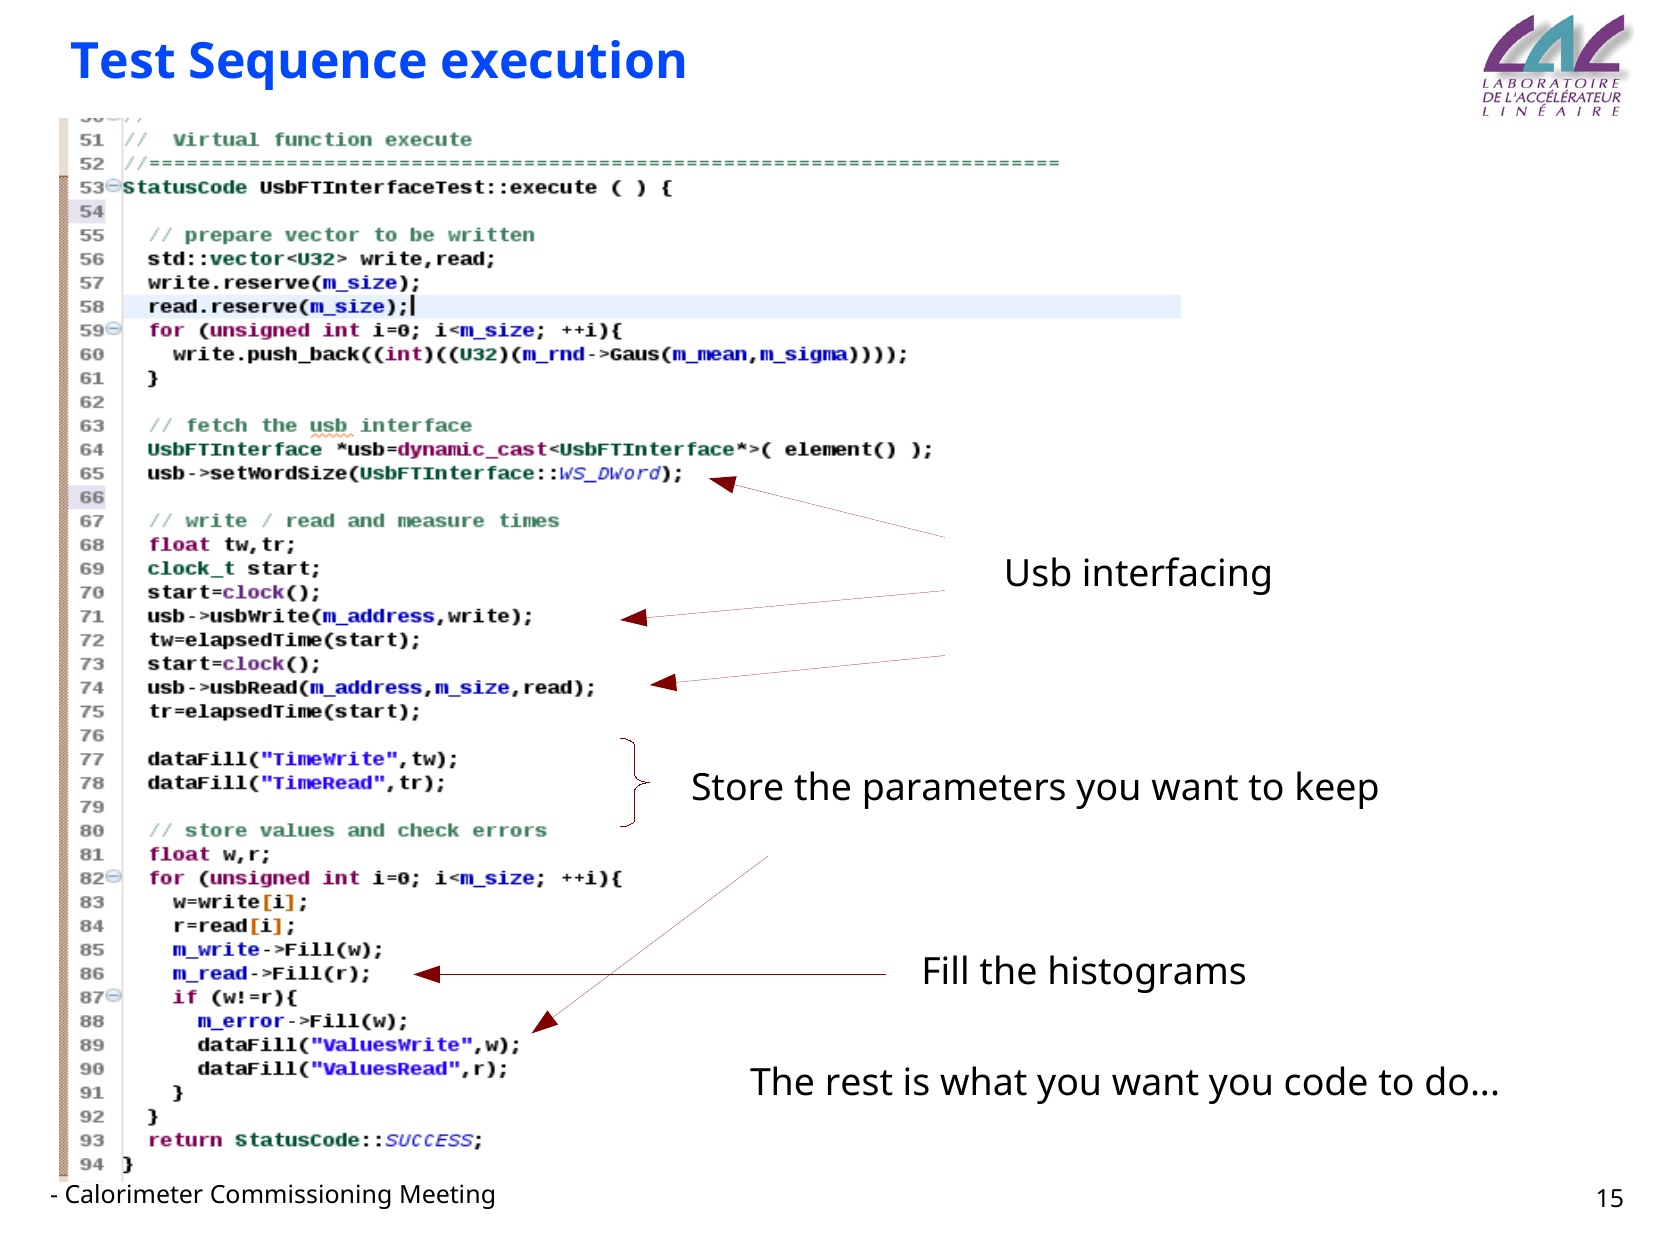

# Test Sequence execution
Usb interfacing
Store the parameters you want to keep
Fill the histograms
The rest is what you want you code to do...
Calorimeter : Commissioning Meeting